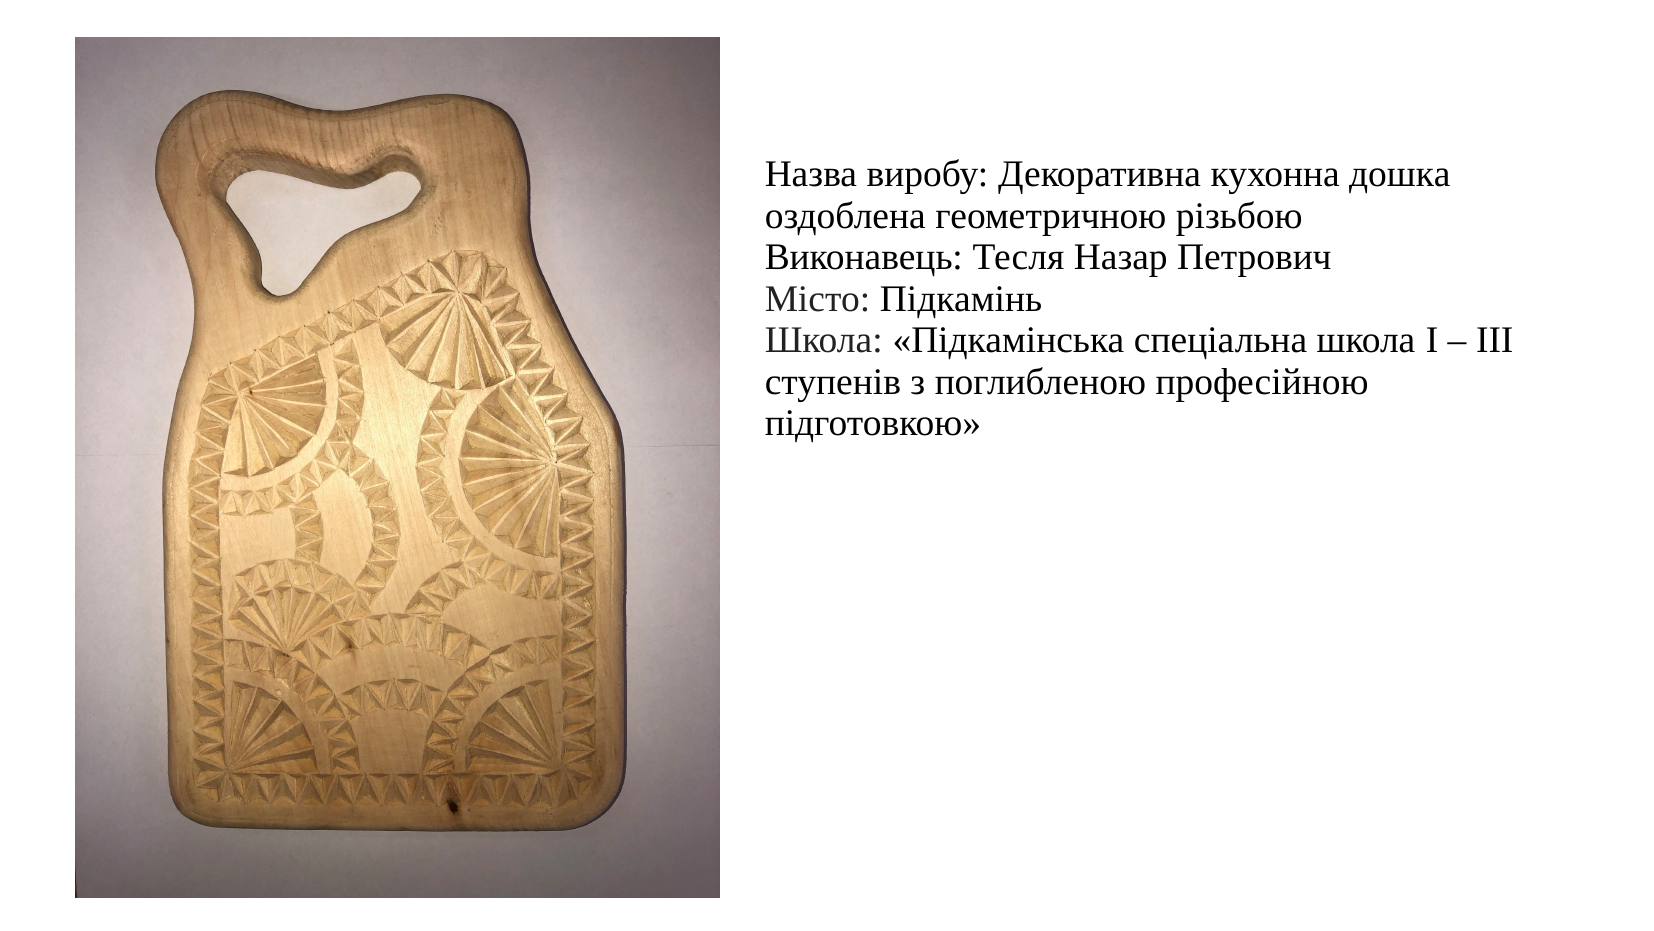

Назва виробу: Декоративна кухонна дошка оздоблена геометричною різьбою
Виконавець: Тесля Назар Петрович
Місто: Підкамінь
Школа: «Підкамінська спеціальна школа I – III ступенів з поглибленою професійною підготовкою»